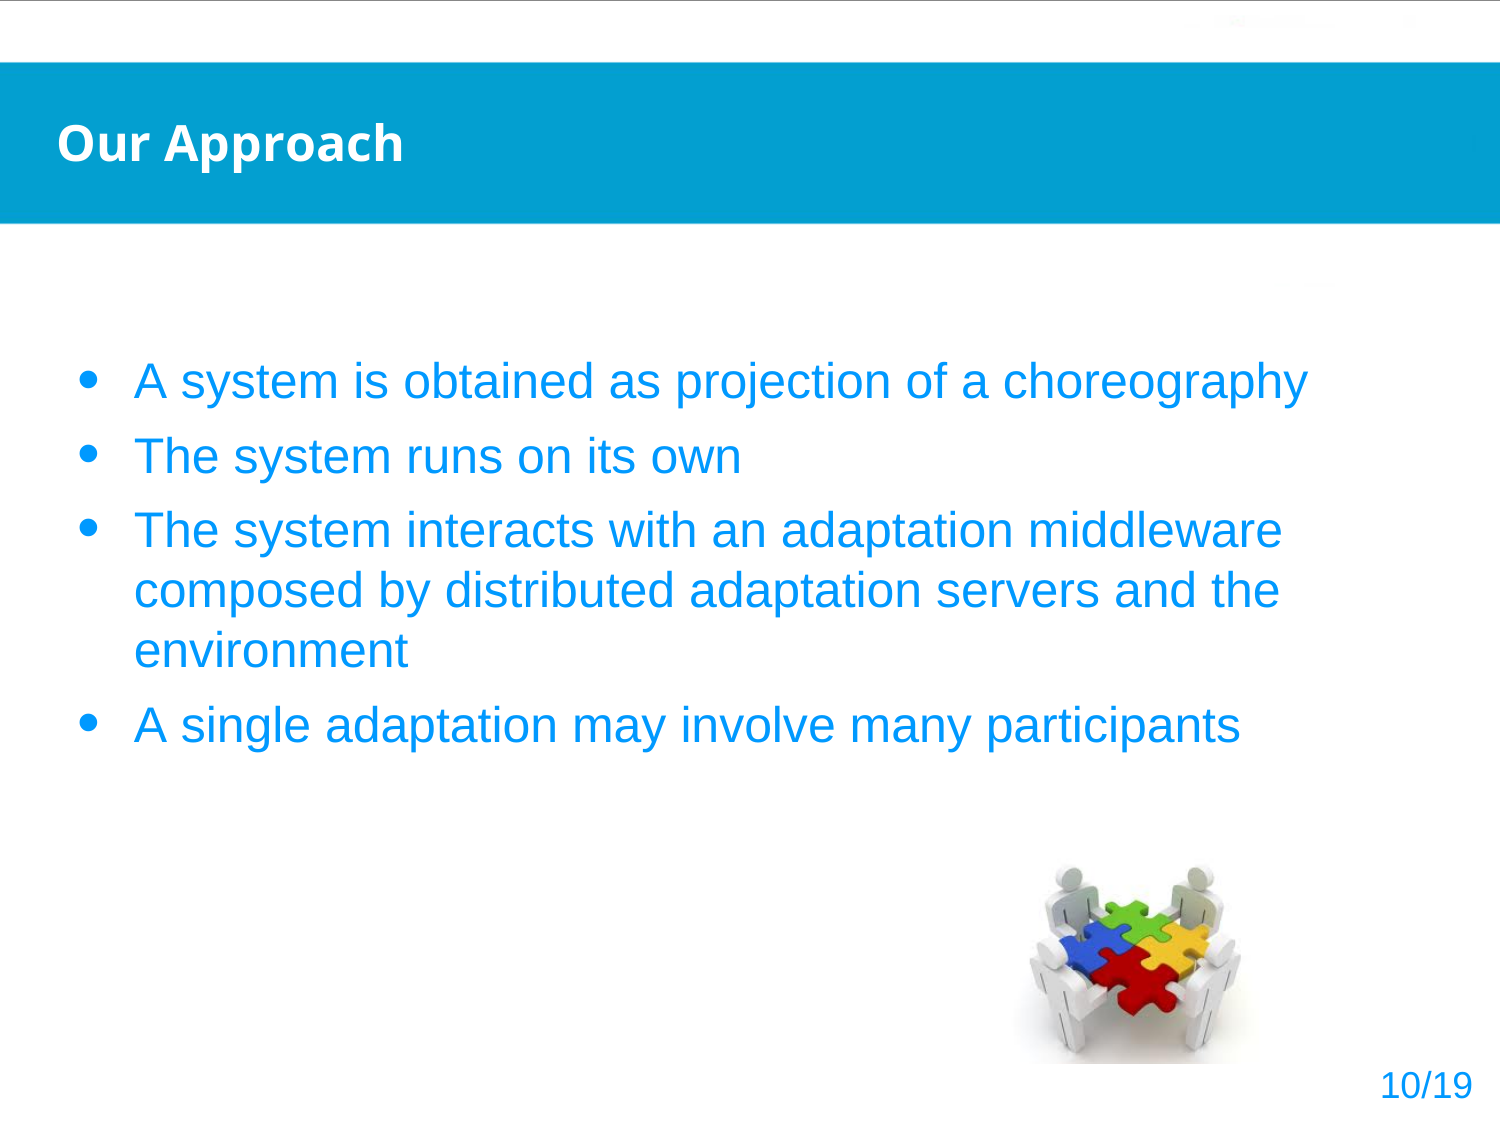

# Our Approach
A system is obtained as projection of a choreography
The system runs on its own
The system interacts with an adaptation middleware composed by distributed adaptation servers and the environment
A single adaptation may involve many participants